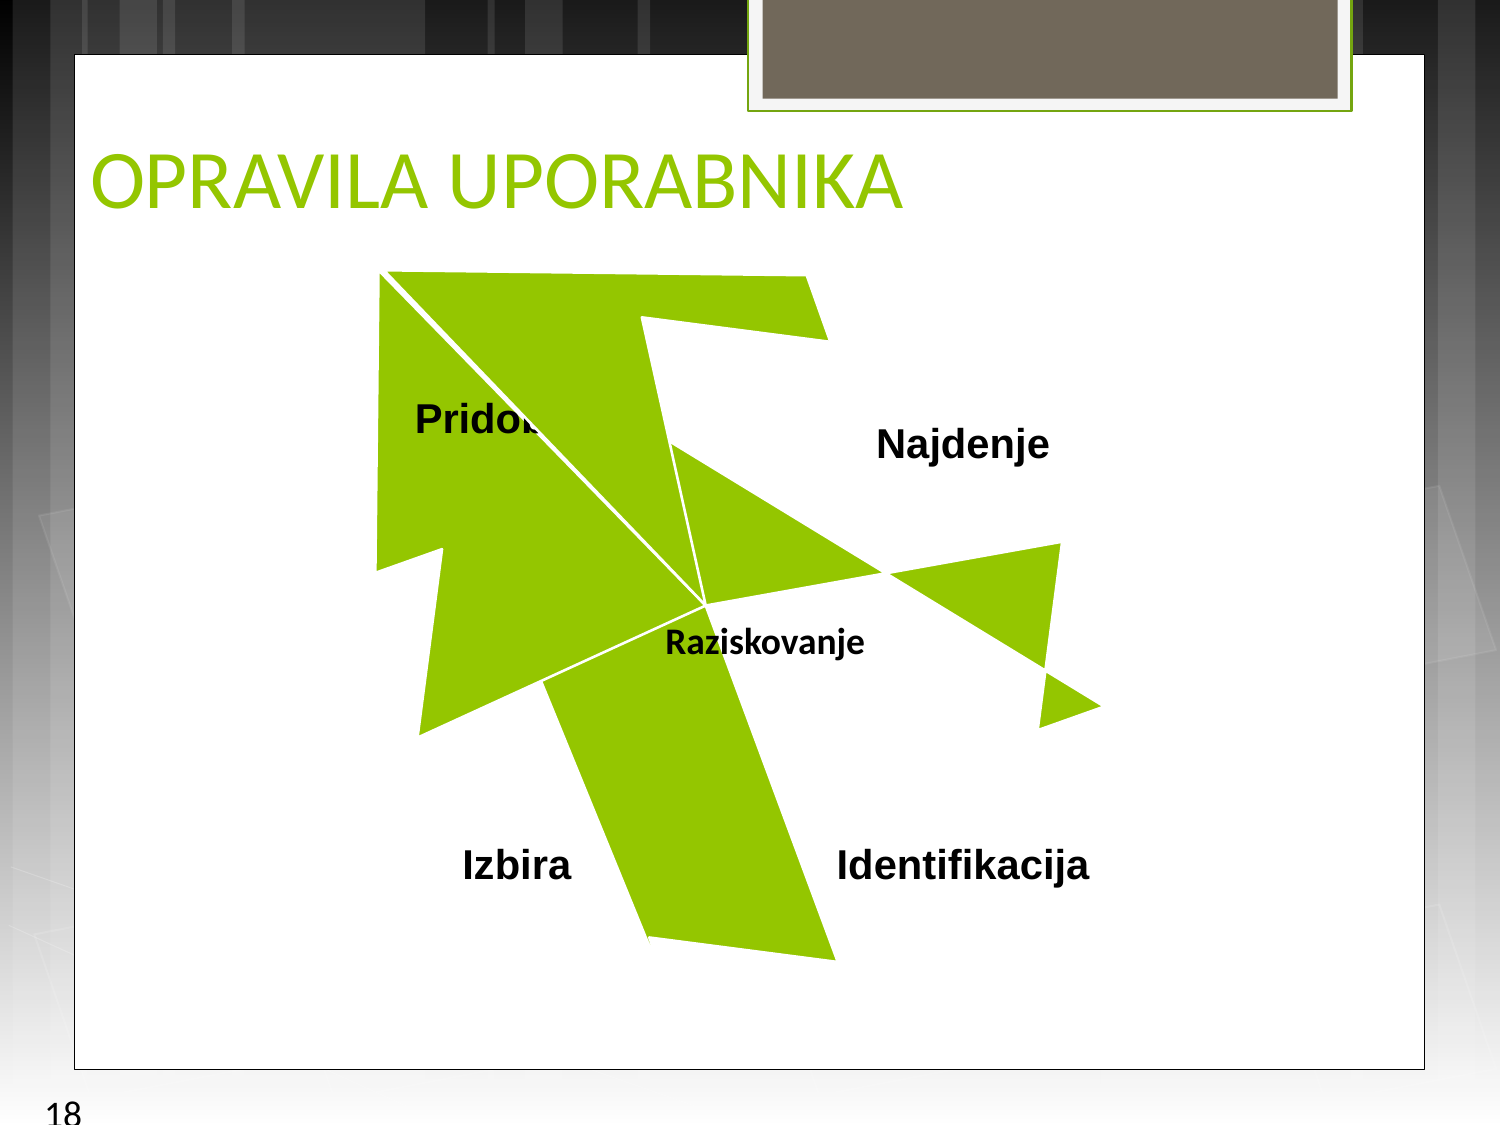

# OPRAVILA UPORABNIKA
Pridobitev
 Najdenje
Raziskovanje
Izbira
Identifikacija
Izbira
Pridobitev
Identifikacija
 Najdenje